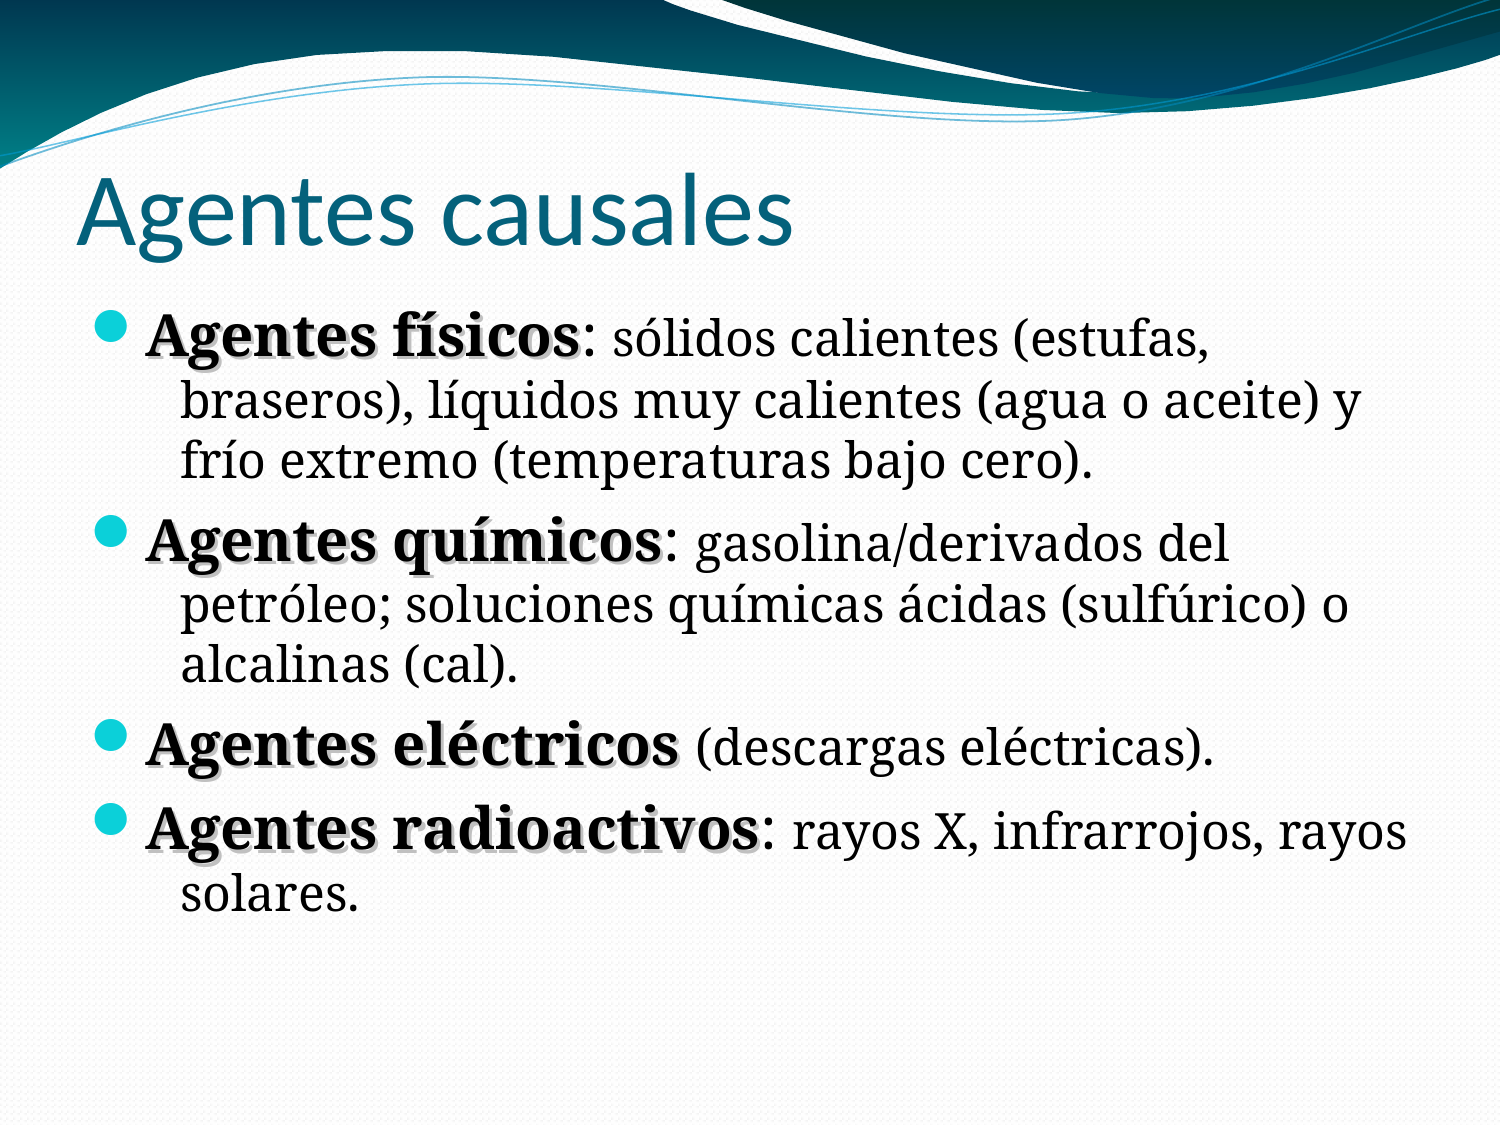

# Agentes causales
Agentes físicos: sólidos calientes (estufas, braseros), líquidos muy calientes (agua o aceite) y frío extremo (temperaturas bajo cero).
Agentes químicos: gasolina/derivados del petróleo; soluciones químicas ácidas (sulfúrico) o alcalinas (cal).
Agentes eléctricos (descargas eléctricas).
Agentes radioactivos: rayos X, infrarrojos, rayos solares.